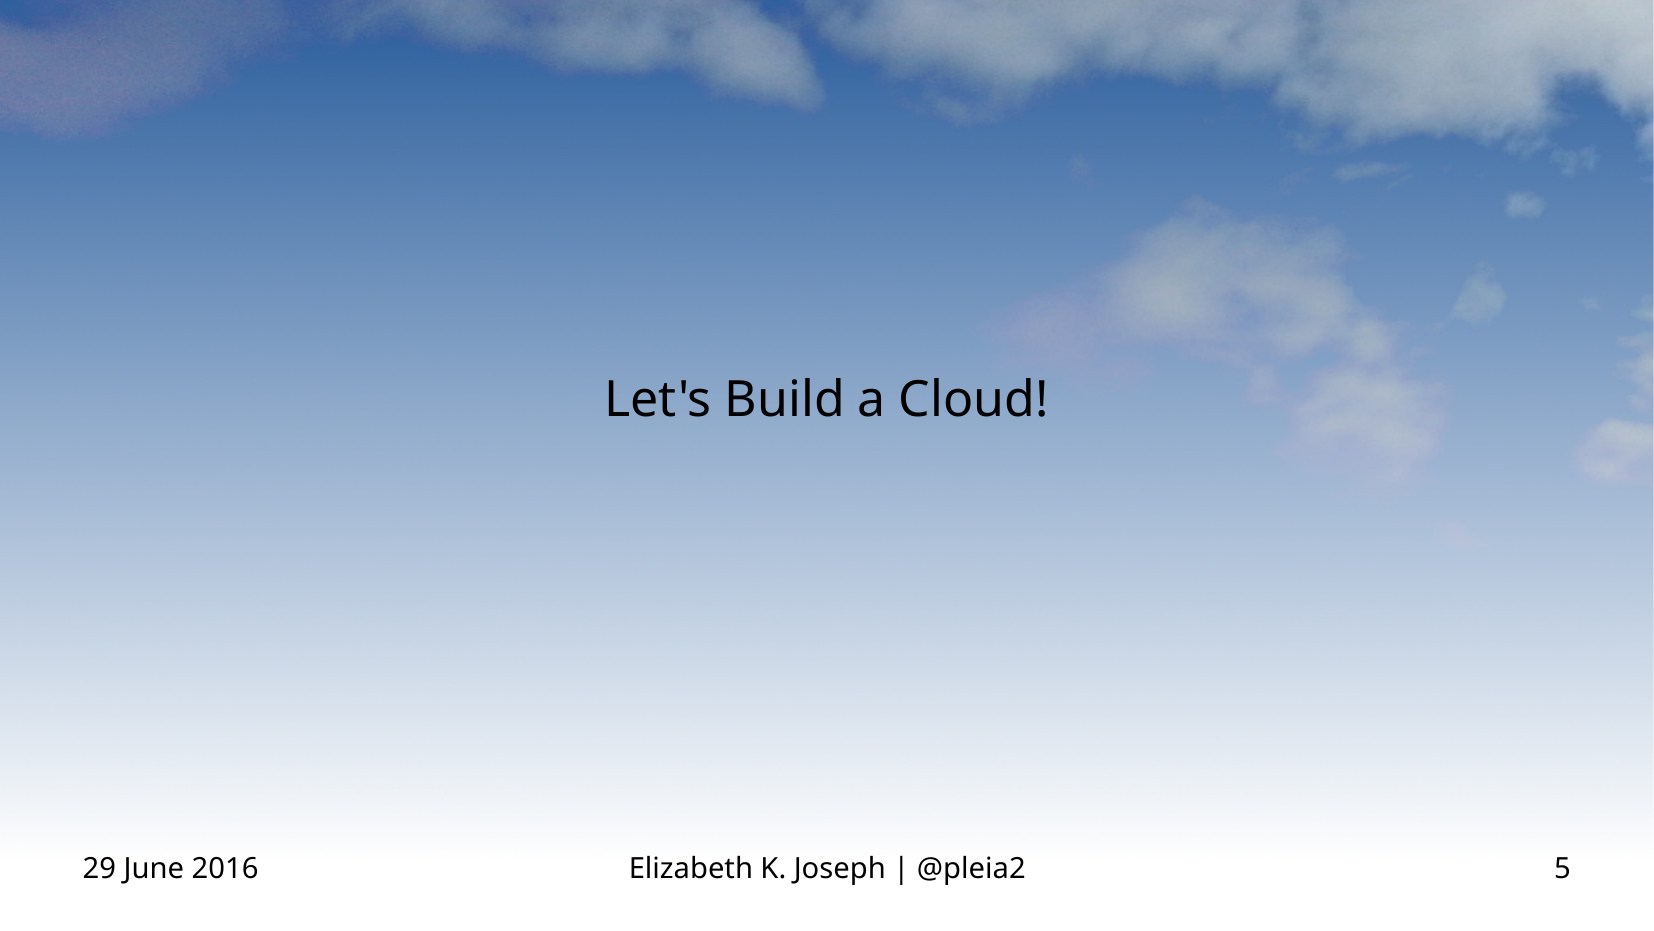

# Let's Build a Cloud!
29 June 2016
Elizabeth K. Joseph | @pleia2
5